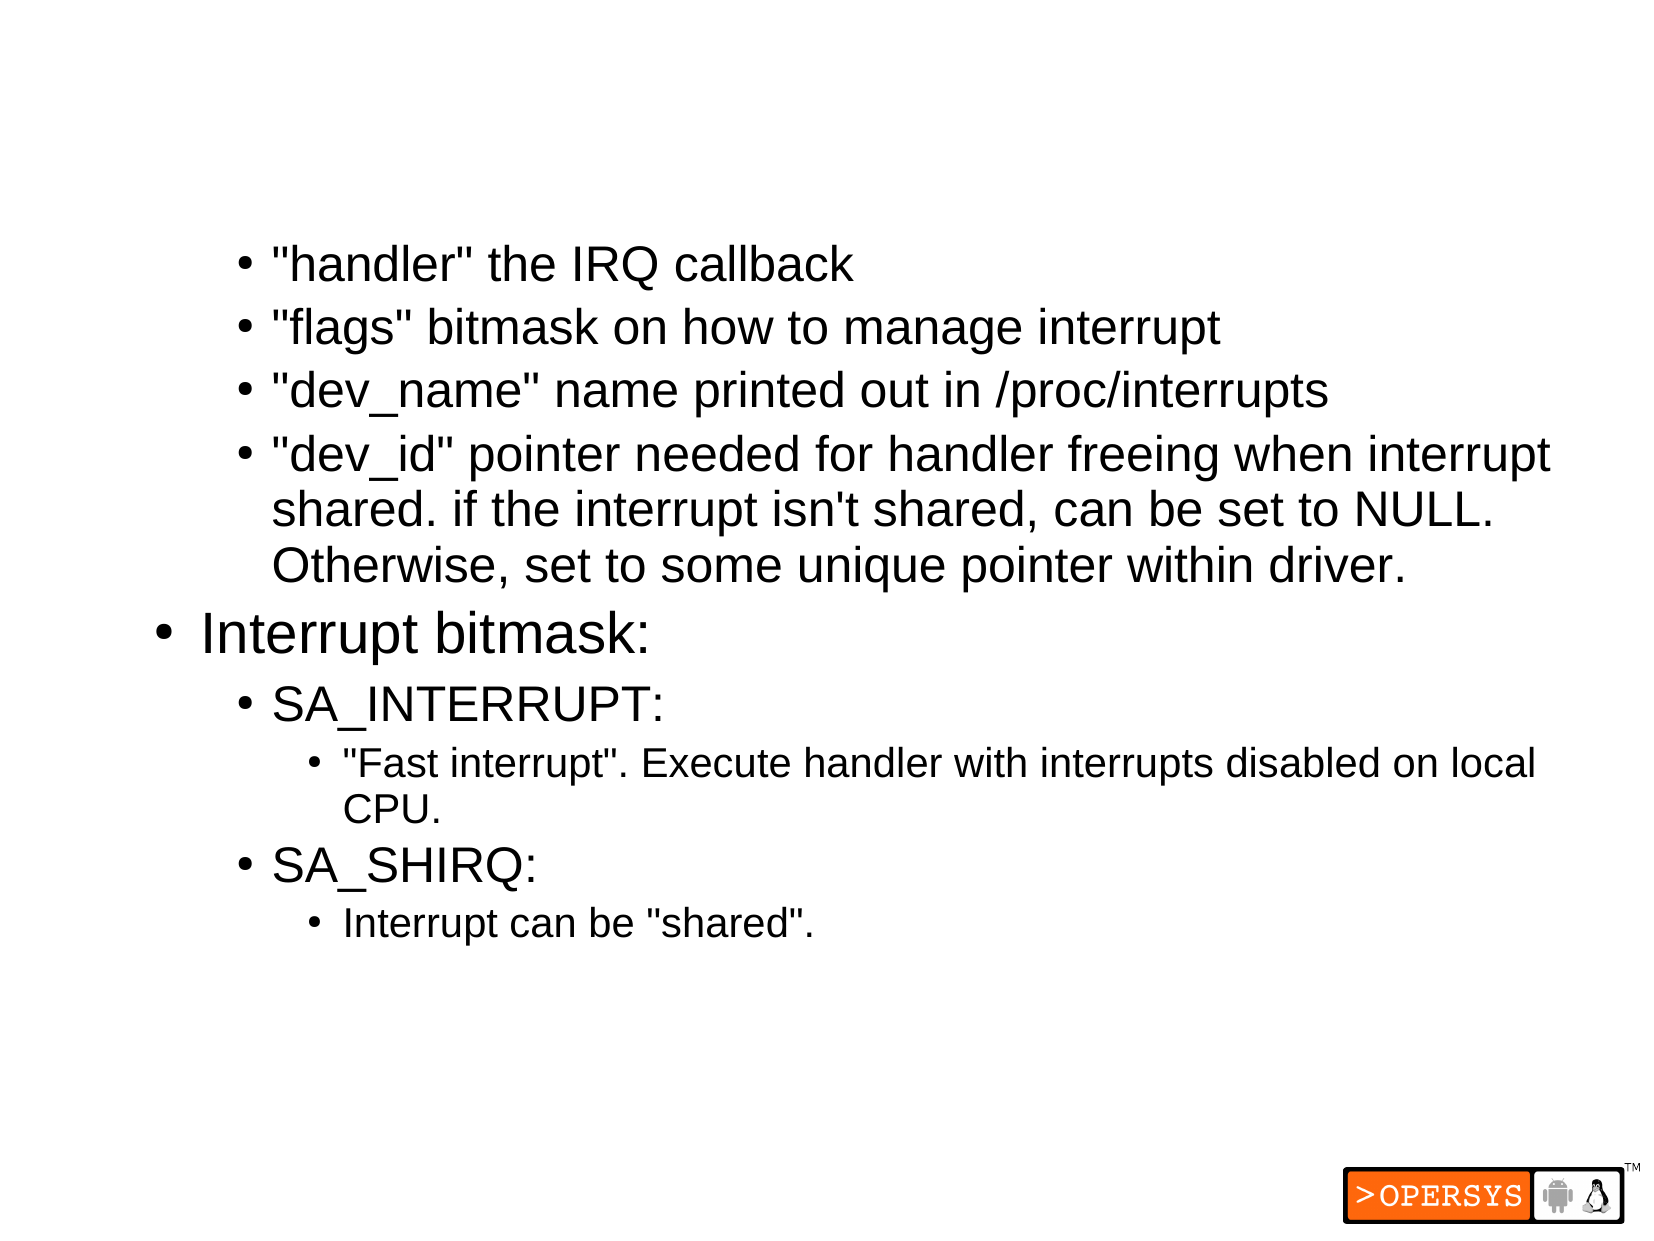

# "handler" the IRQ callback
"flags" bitmask on how to manage interrupt
"dev_name" name printed out in /proc/interrupts
"dev_id" pointer needed for handler freeing when interrupt shared. if the interrupt isn't shared, can be set to NULL. Otherwise, set to some unique pointer within driver.
Interrupt bitmask:
SA_INTERRUPT:
"Fast interrupt". Execute handler with interrupts disabled on local CPU.
SA_SHIRQ:
Interrupt can be "shared".